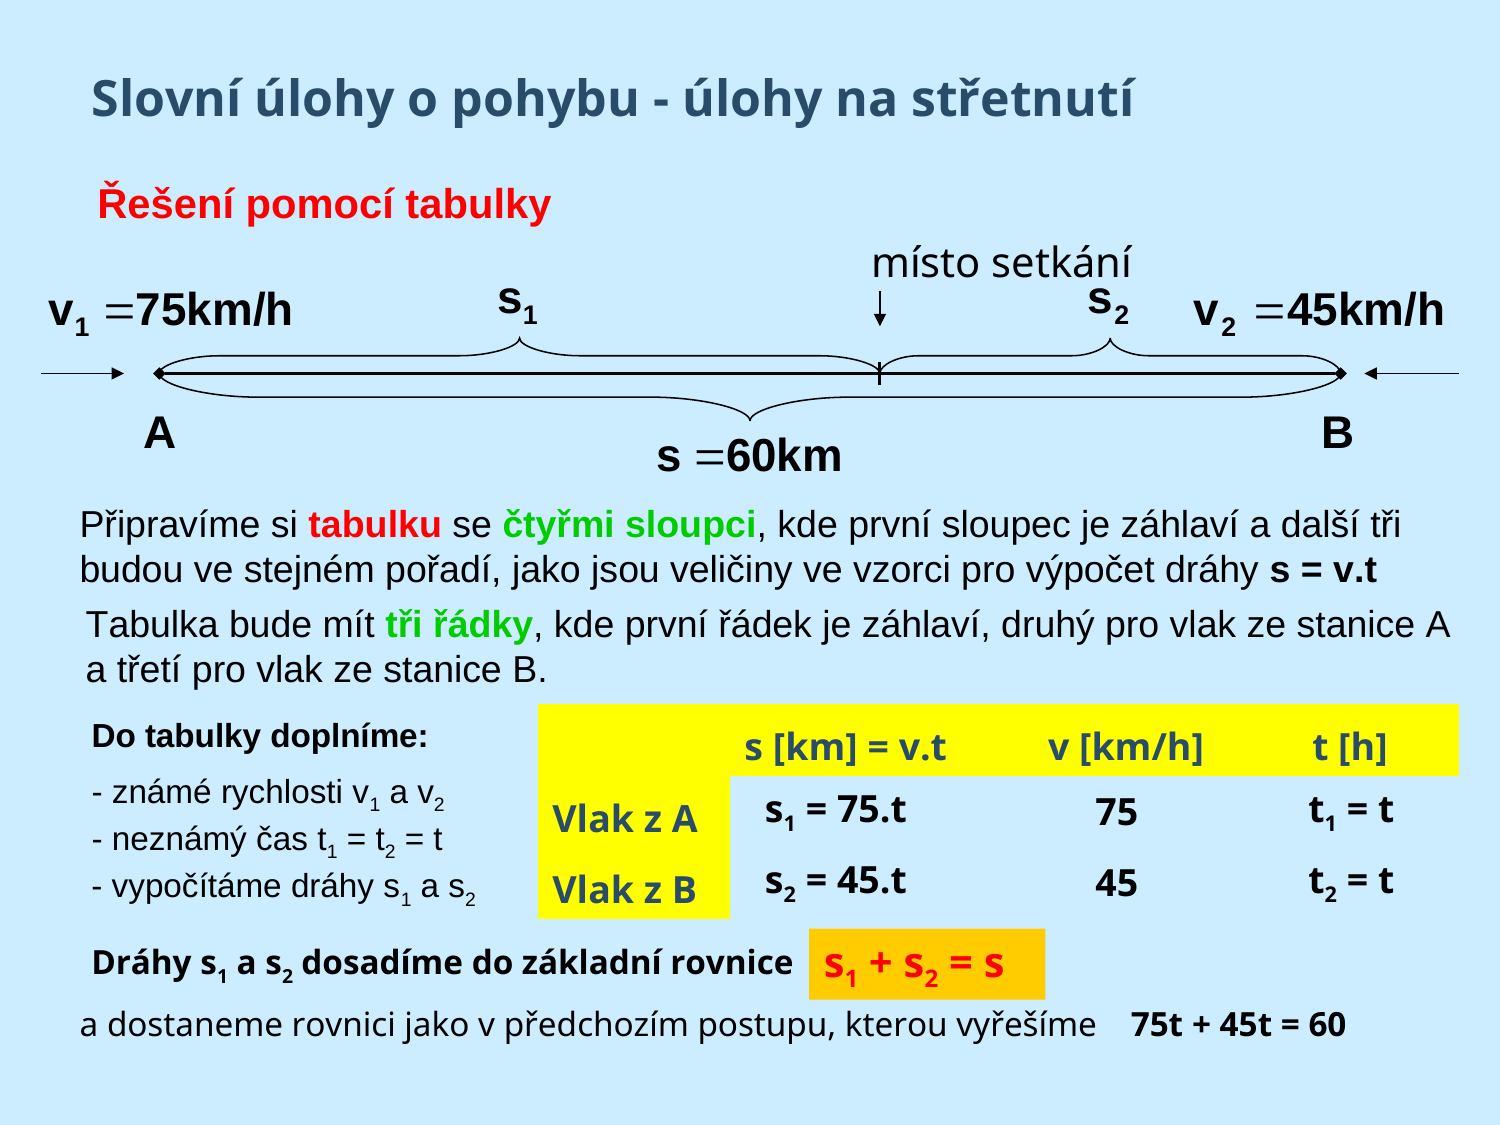

Slovní úlohy o pohybu - úlohy na střetnutí
Řešení pomocí tabulky
místo setkání
Připravíme si tabulku se čtyřmi sloupci, kde první sloupec je záhlaví a další tři
budou ve stejném pořadí, jako jsou veličiny ve vzorci pro výpočet dráhy s = v.t
Tabulka bude mít tři řádky, kde první řádek je záhlaví, druhý pro vlak ze stanice A
a třetí pro vlak ze stanice B.
Do tabulky doplníme:
| | s [km] = v.t | v [km/h] | t [h] |
| --- | --- | --- | --- |
| Vlak z A | | | |
| Vlak z B | | | |
- známé rychlosti v1 a v2
s1 = 75.t
75
t1 = t
- neznámý čas t1 = t2 = t
s2 = 45.t
45
t2 = t
- vypočítáme dráhy s1 a s2
Dráhy s1 a s2 dosadíme do základní rovnice
s1 + s2 = s
a dostaneme rovnici jako v předchozím postupu, kterou vyřešíme
75t + 45t = 60